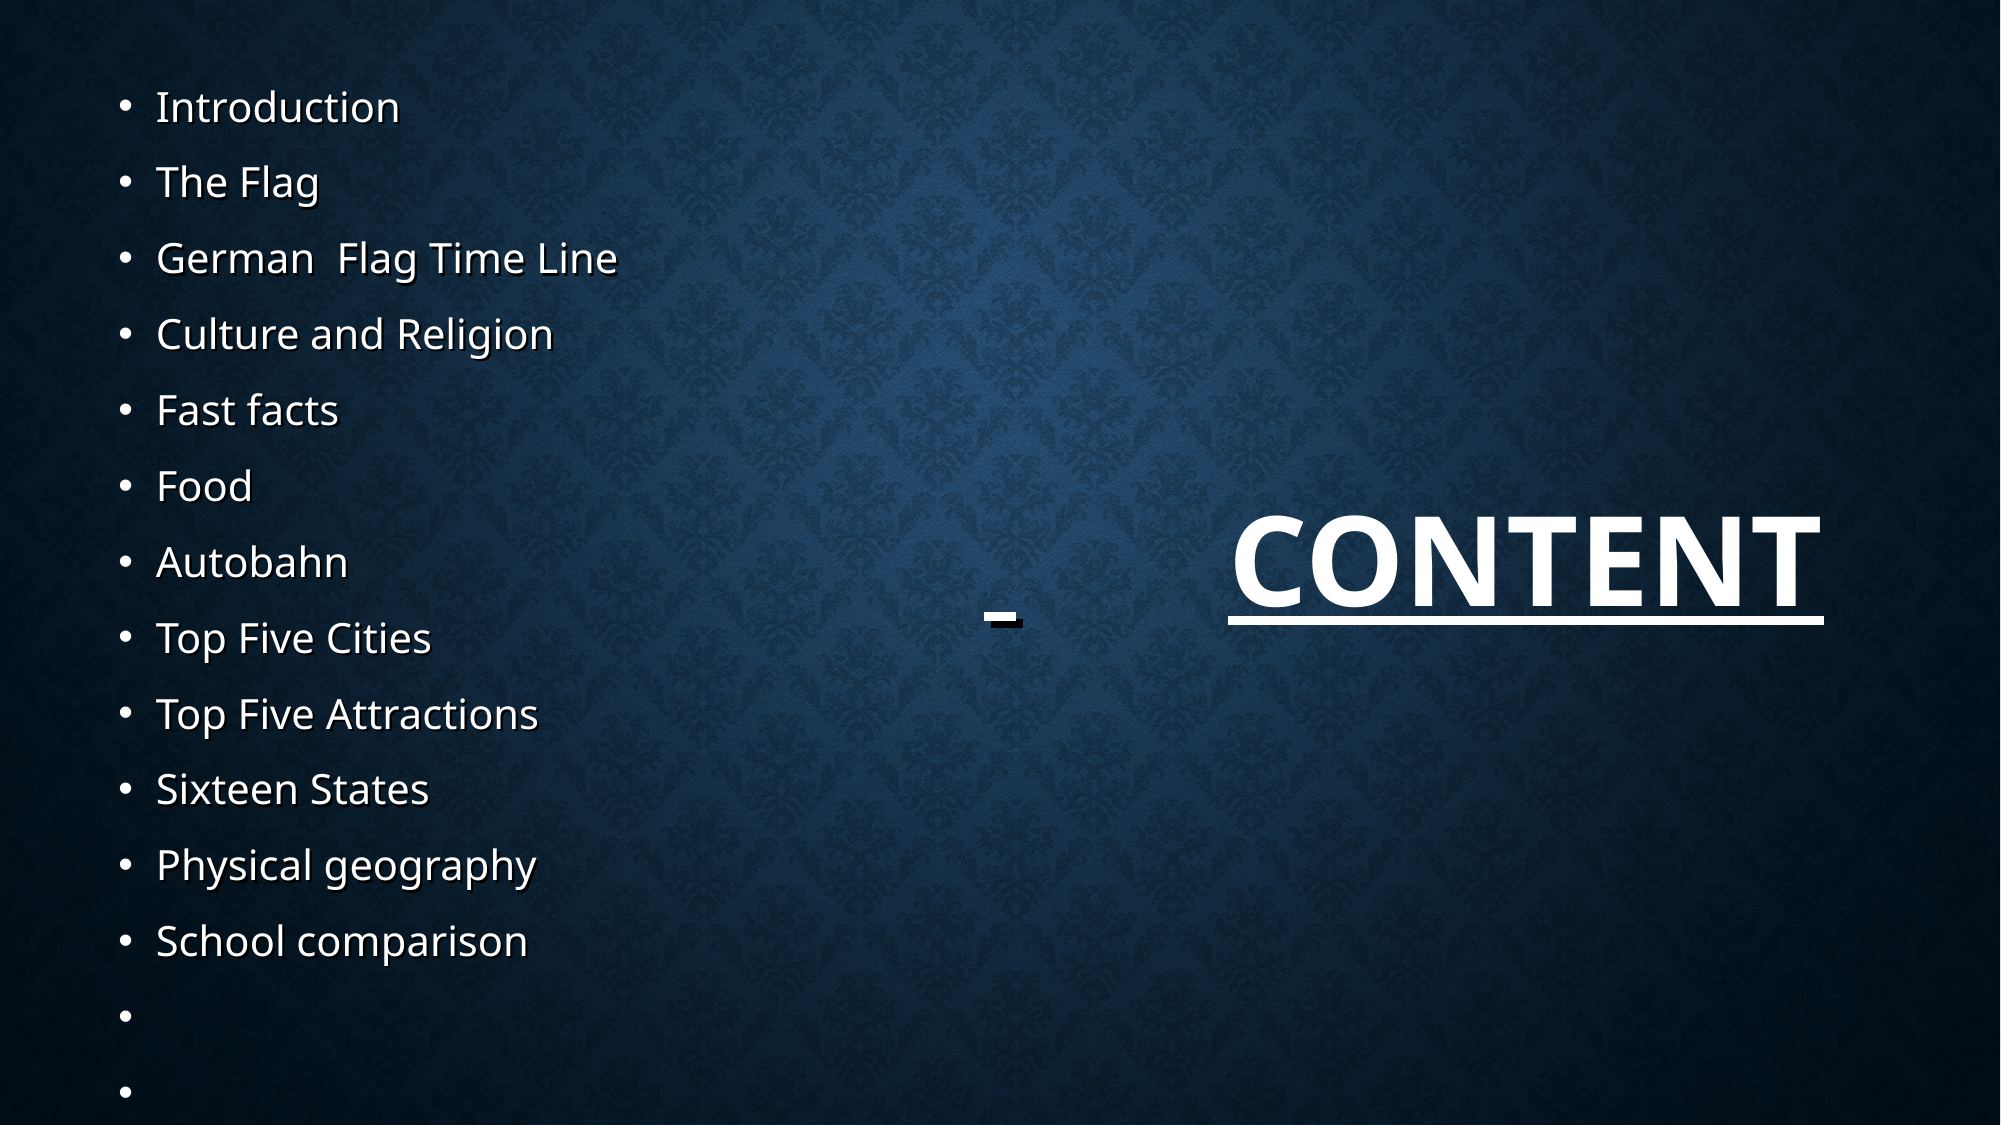

#
Introduction
The Flag
German Flag Time Line
Culture and Religion
Fast facts
Food
Autobahn
Top Five Cities
Top Five Attractions
Sixteen States
Physical geography
School comparison
Content